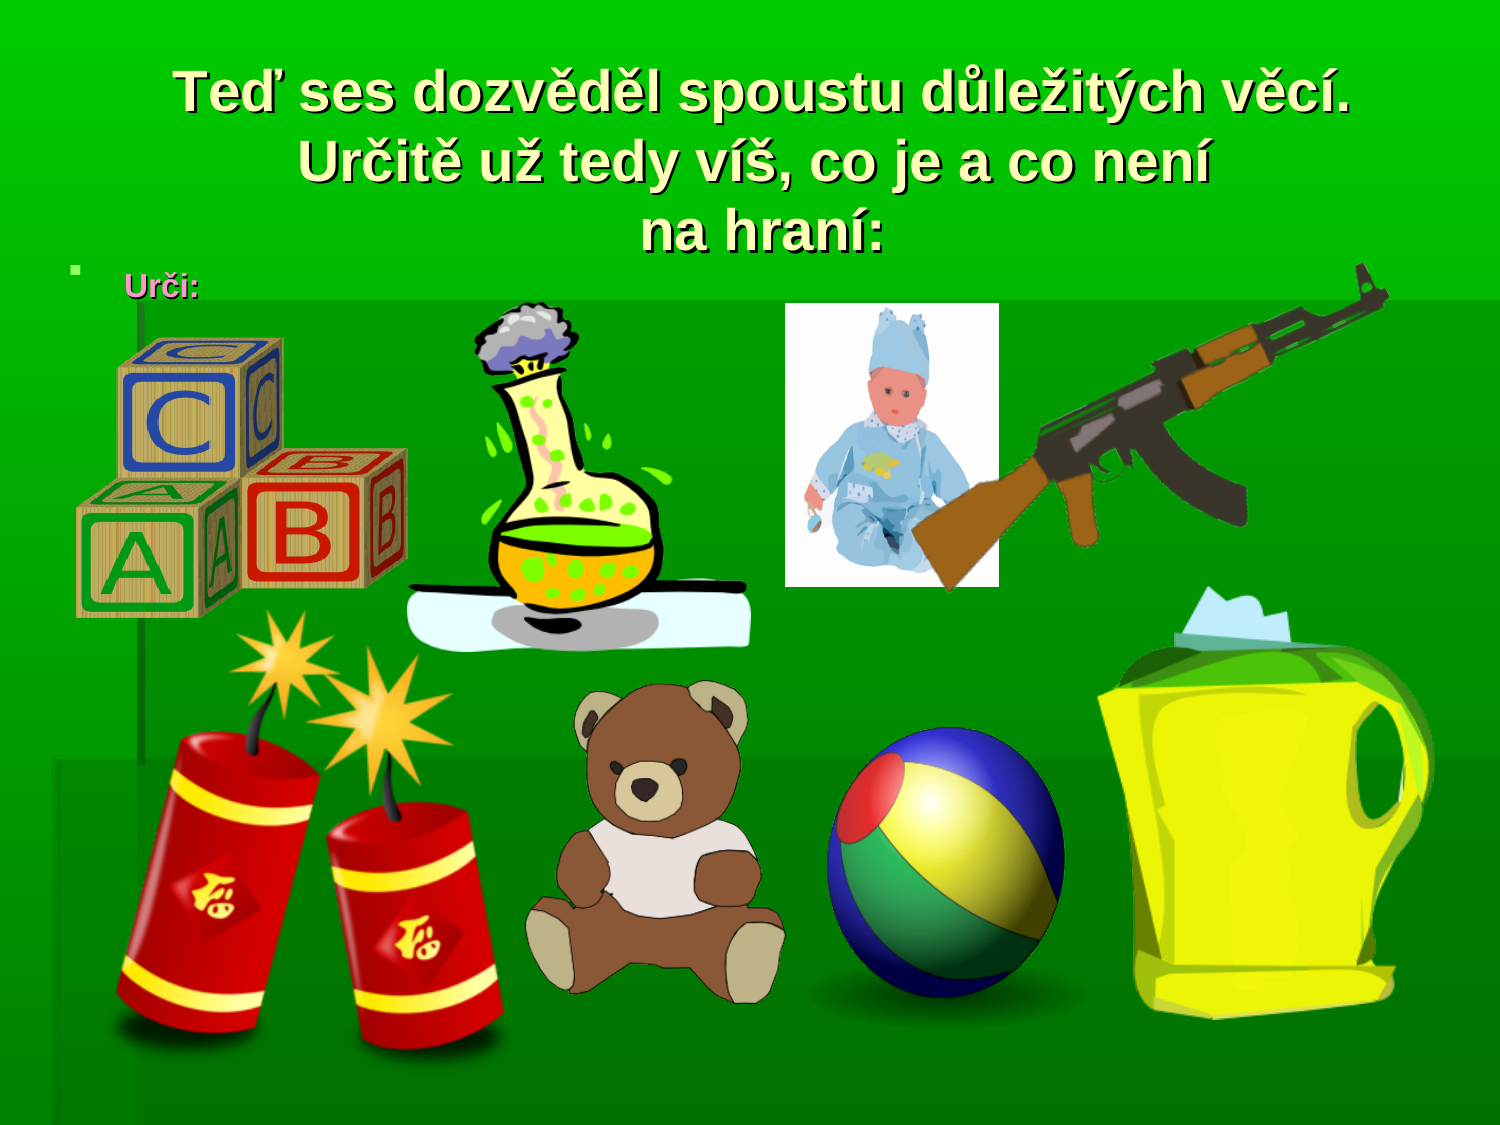

# Teď ses dozvěděl spoustu důležitých věcí. Určitě už tedy víš, co je a co není na hraní:
Urči: